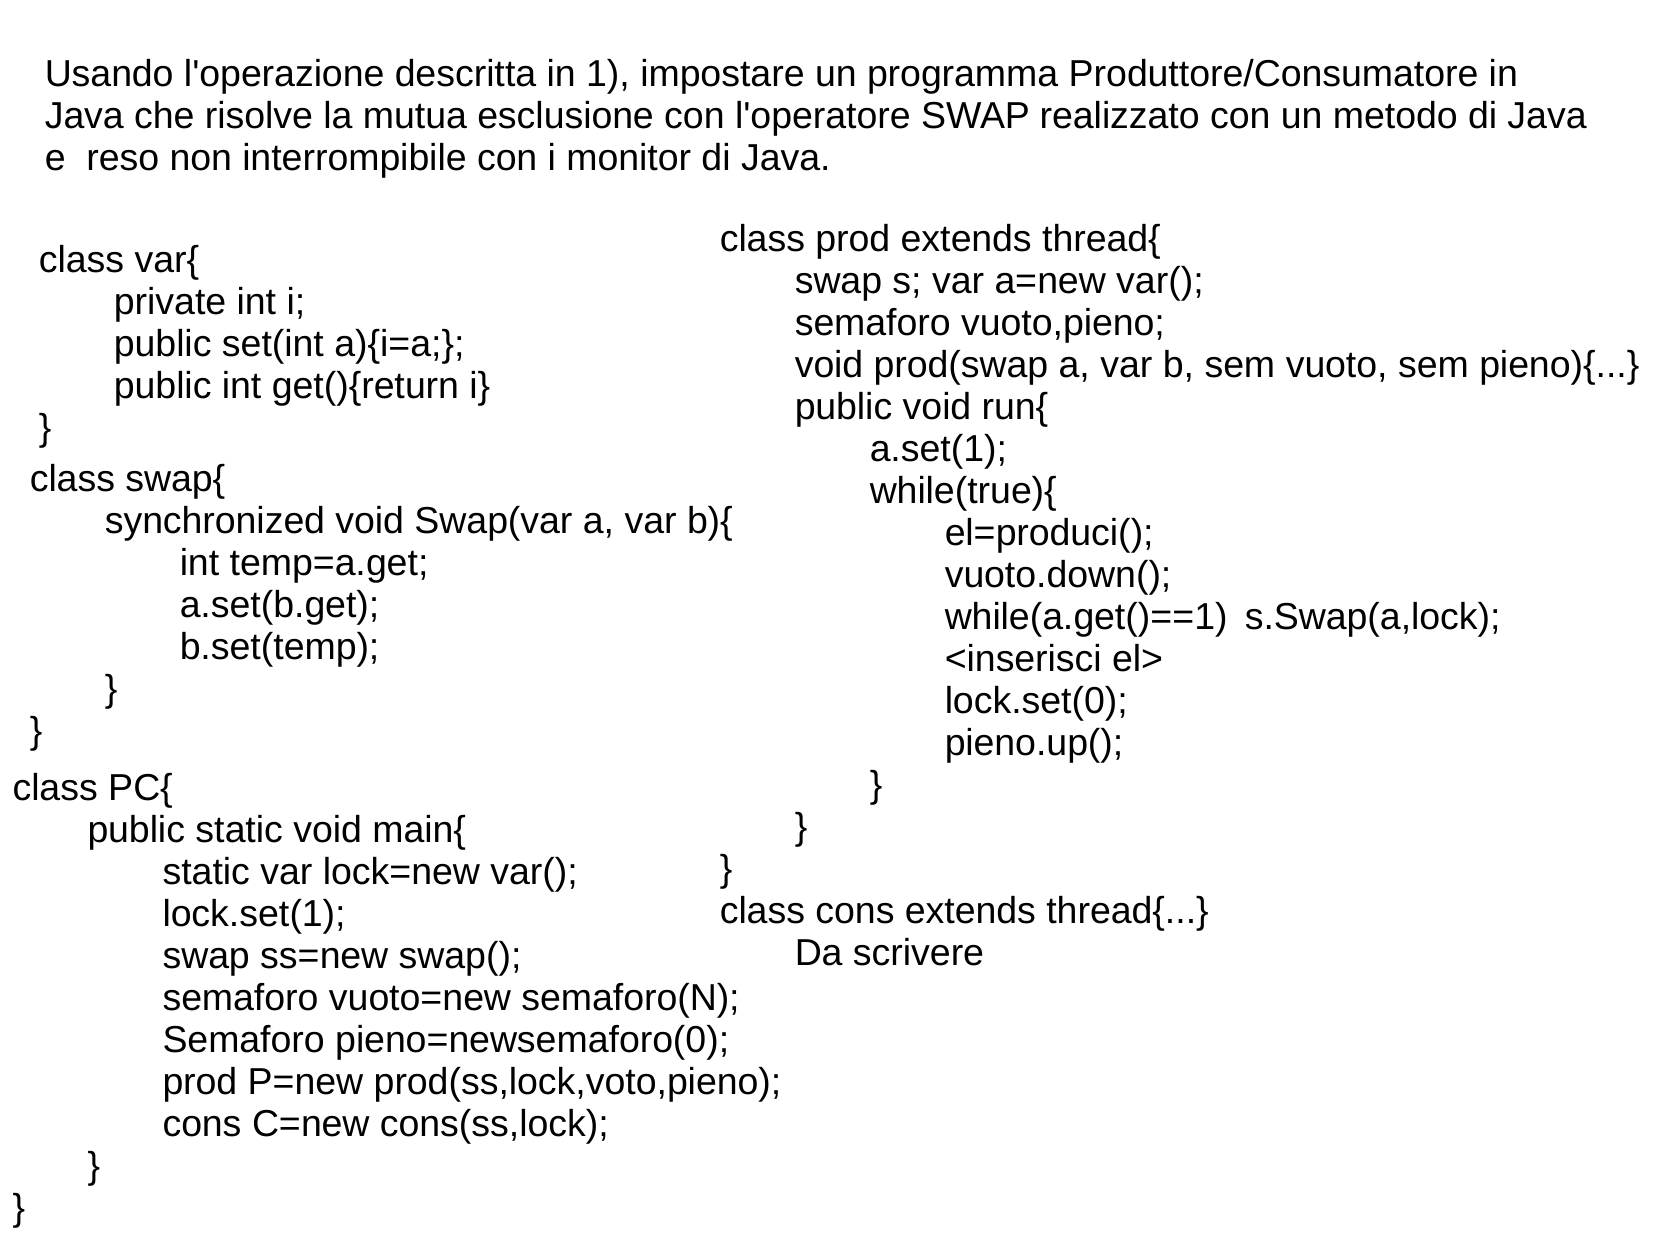

Usando l'operazione descritta in 1), impostare un programma Produttore/Consumatore in Java che risolve la mutua esclusione con l'operatore SWAP realizzato con un metodo di Java e reso non interrompibile con i monitor di Java.
class prod extends thread{
	swap s; var a=new var();
	semaforo vuoto,pieno;
	void prod(swap a, var b, sem vuoto, sem pieno){...}
	public void run{
		a.set(1);
		while(true){
			el=produci();
			vuoto.down();
			while(a.get()==1)	s.Swap(a,lock);
			<inserisci el>
			lock.set(0);
			pieno.up();
		}
	}
}
class cons extends thread{...}
	Da scrivere
class var{
	private int i;
	public set(int a){i=a;};
	public int get(){return i}
}
class swap{
	synchronized void Swap(var a, var b){
		int temp=a.get;
		a.set(b.get);
		b.set(temp);
	}
}
class PC{
	public static void main{
		static var lock=new var();
		lock.set(1);
		swap ss=new swap();
		semaforo vuoto=new semaforo(N);
		Semaforo pieno=newsemaforo(0);
		prod P=new prod(ss,lock,voto,pieno);
		cons C=new cons(ss,lock);
	}
}